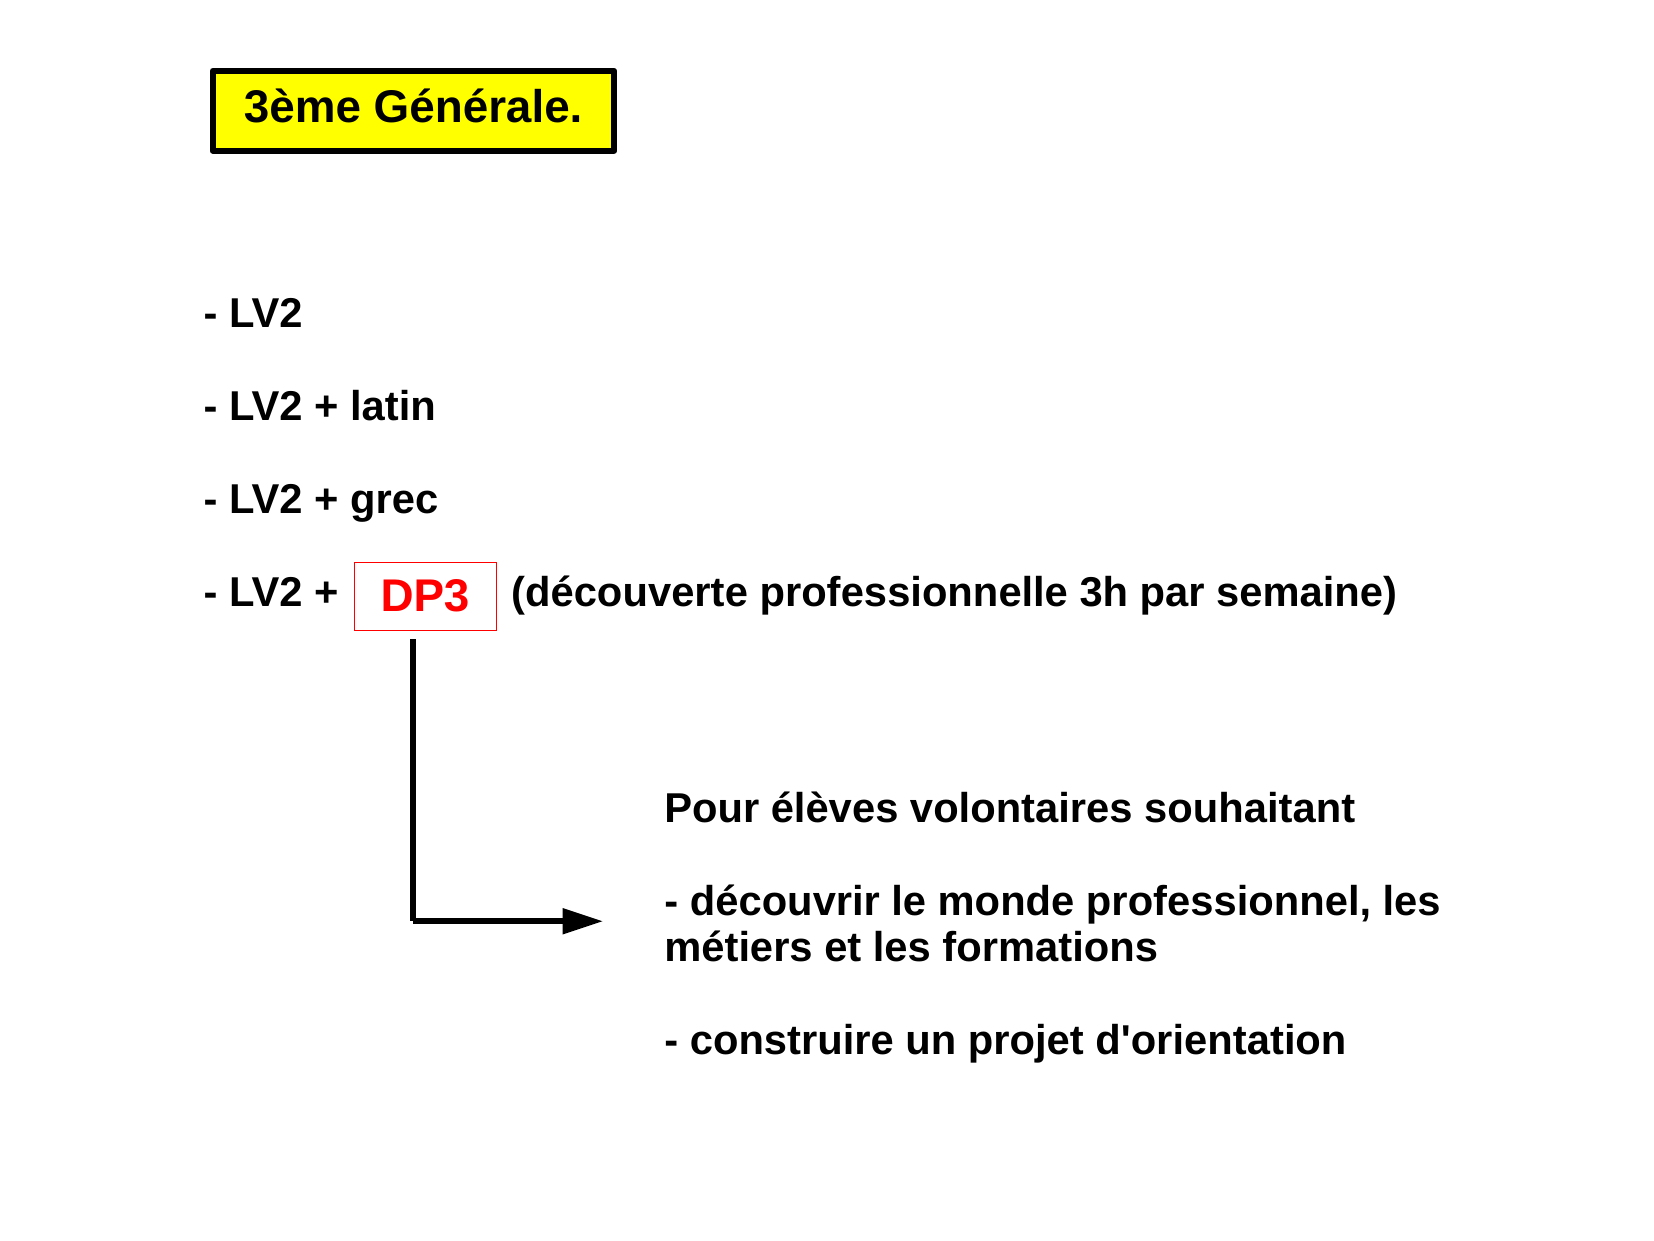

3ème Générale.
- LV2
- LV2 + latin
- LV2 + grec
- LV2 + (découverte professionnelle 3h par semaine)
DP3
Pour élèves volontaires souhaitant
- découvrir le monde professionnel, les métiers et les formations
- construire un projet d'orientation